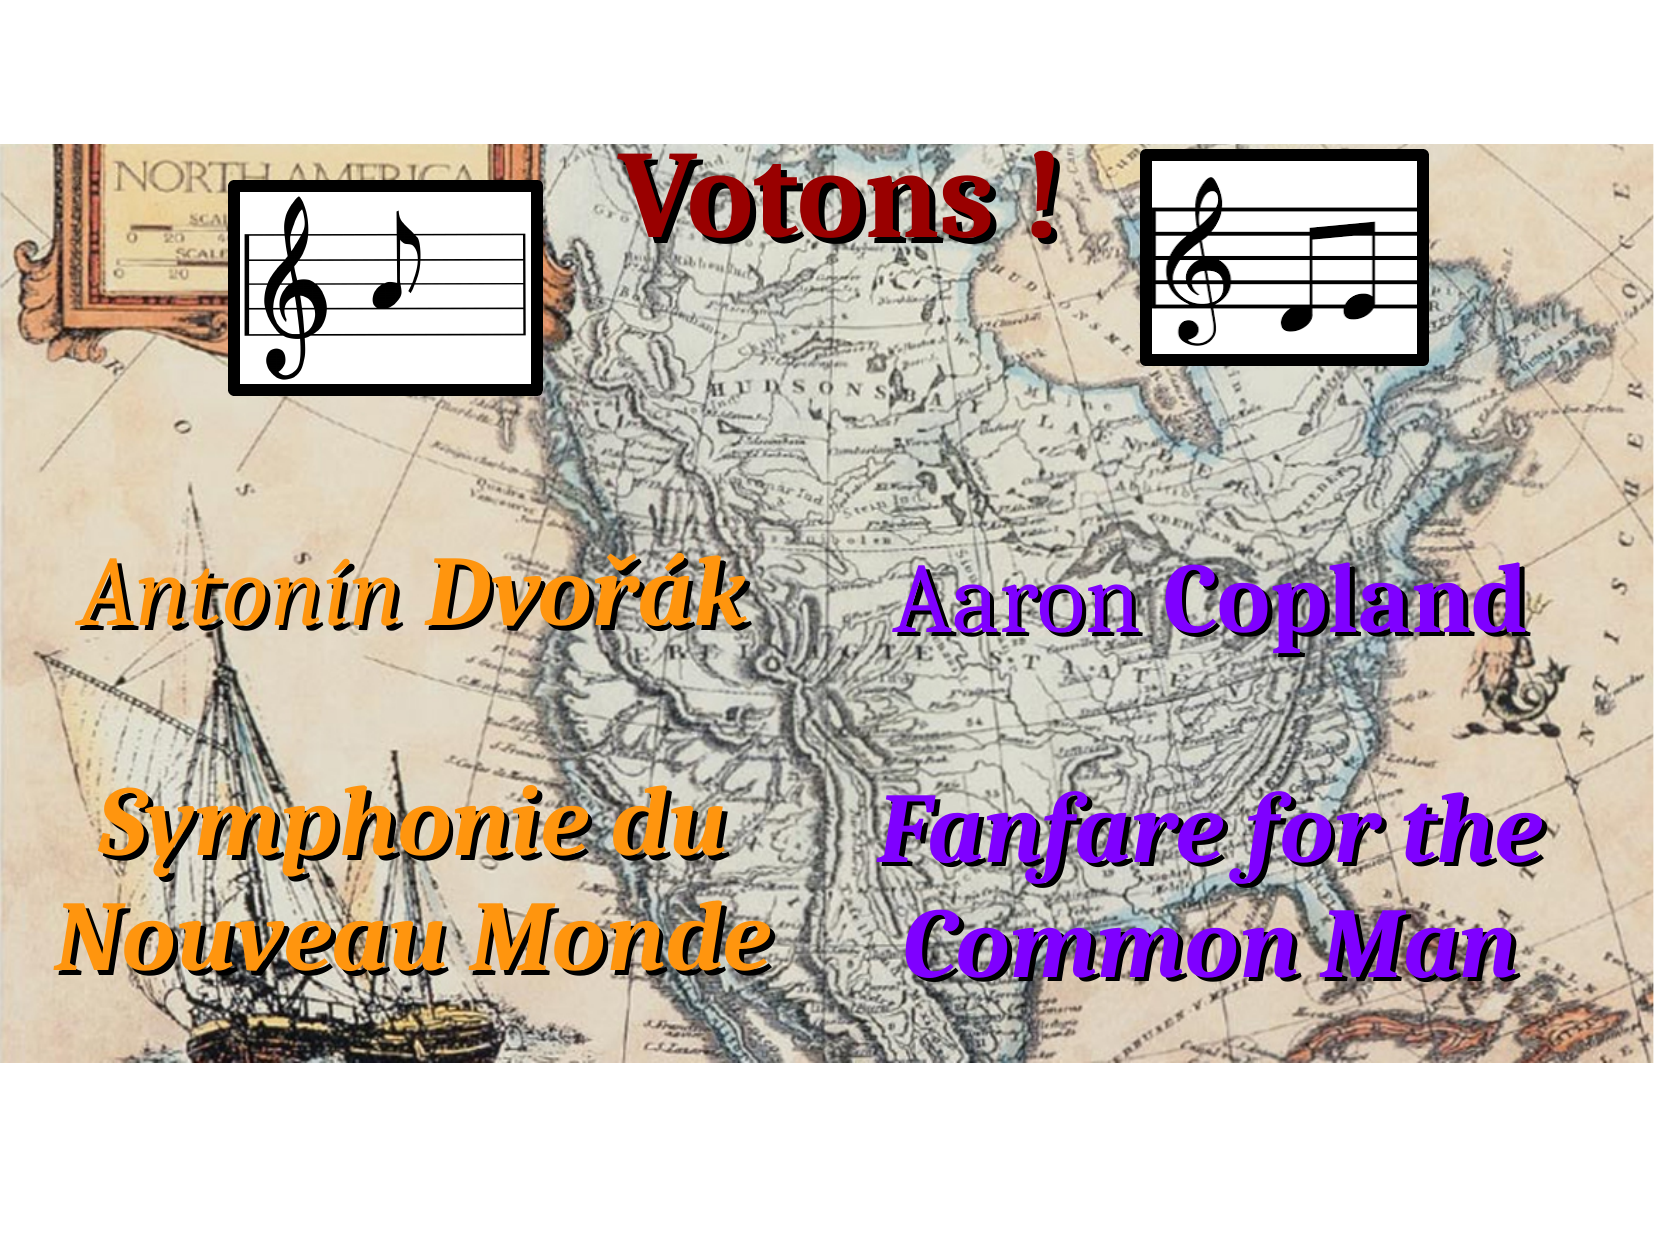

Votons !
Aaron Copland
Fanfare for the Common Man
Antonín Dvořák
Symphonie du Nouveau Monde